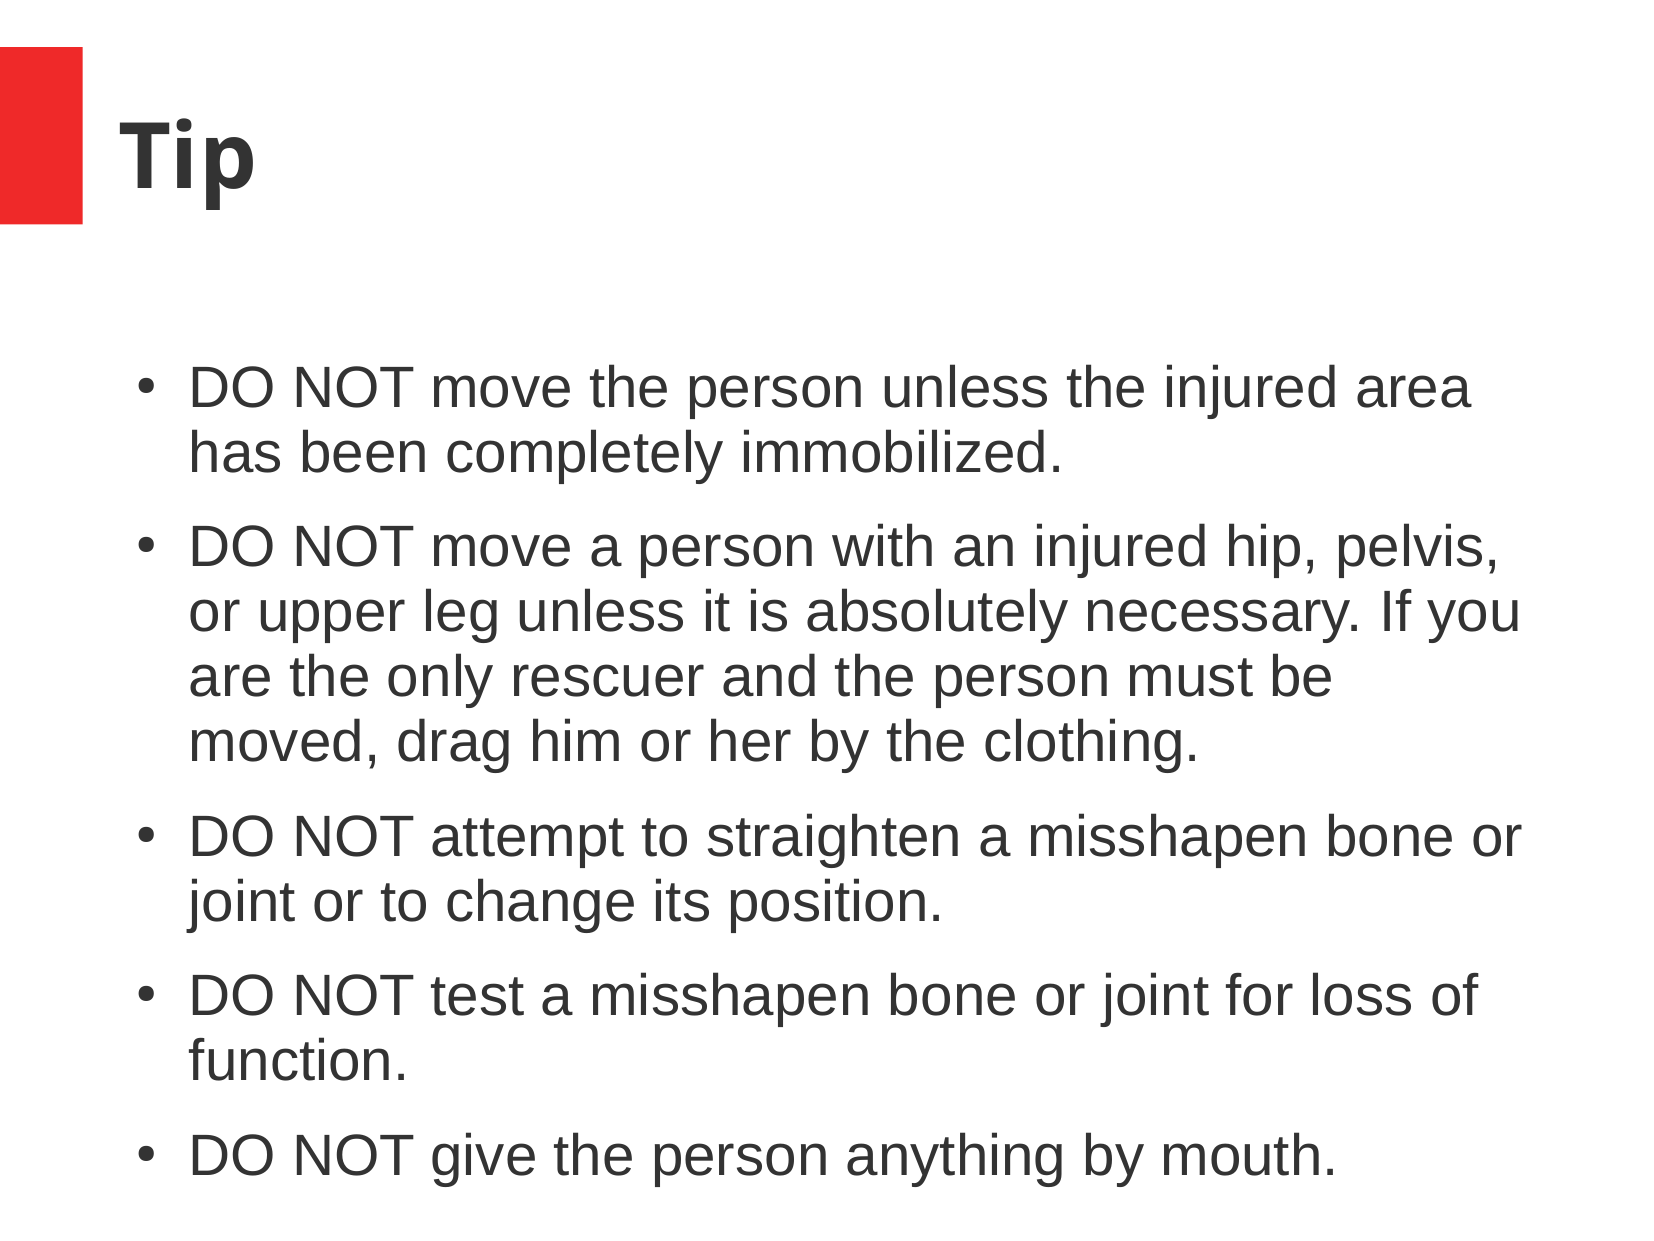

# Tip
DO NOT move the person unless the injured area has been completely immobilized.
DO NOT move a person with an injured hip, pelvis, or upper leg unless it is absolutely necessary. If you are the only rescuer and the person must be moved, drag him or her by the clothing.
DO NOT attempt to straighten a misshapen bone or joint or to change its position.
DO NOT test a misshapen bone or joint for loss of function.
DO NOT give the person anything by mouth.